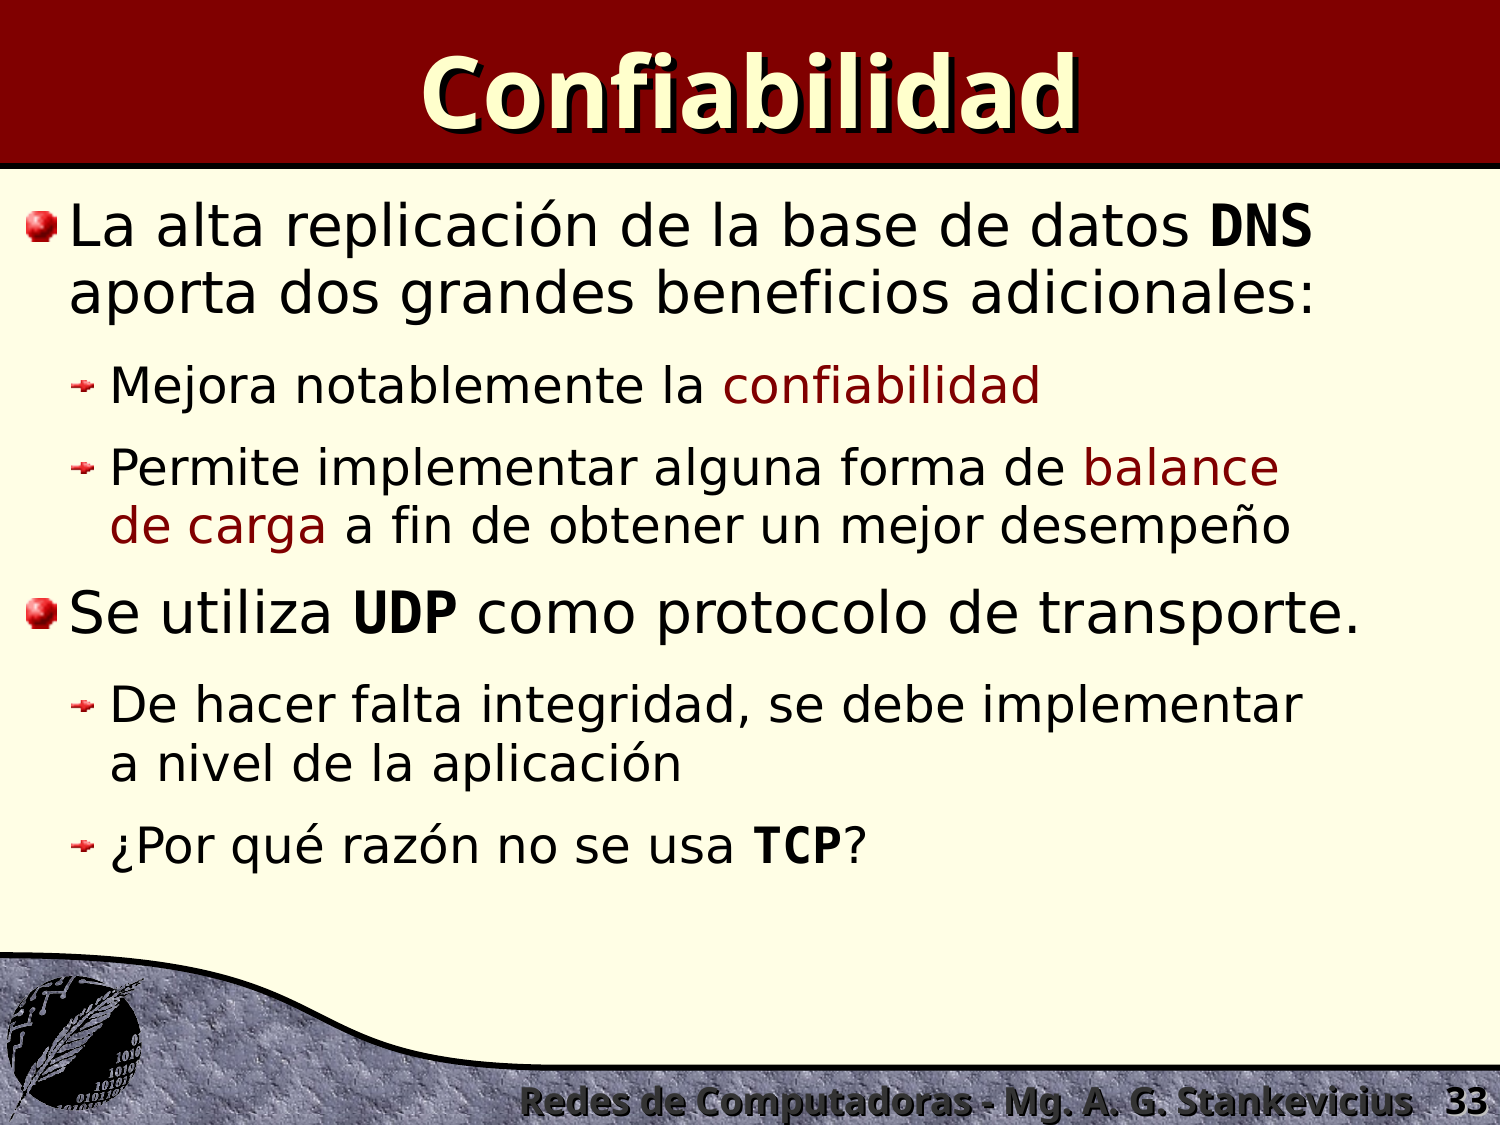

# Confiabilidad
La alta replicación de la base de datos DNS aporta dos grandes beneficios adicionales:
Mejora notablemente la confiabilidad
Permite implementar alguna forma de balance
de carga a fin de obtener un mejor desempeño
Se utiliza UDP como protocolo de transporte.
De hacer falta integridad, se debe implementar
a nivel de la aplicación
¿Por qué razón no se usa TCP?
33